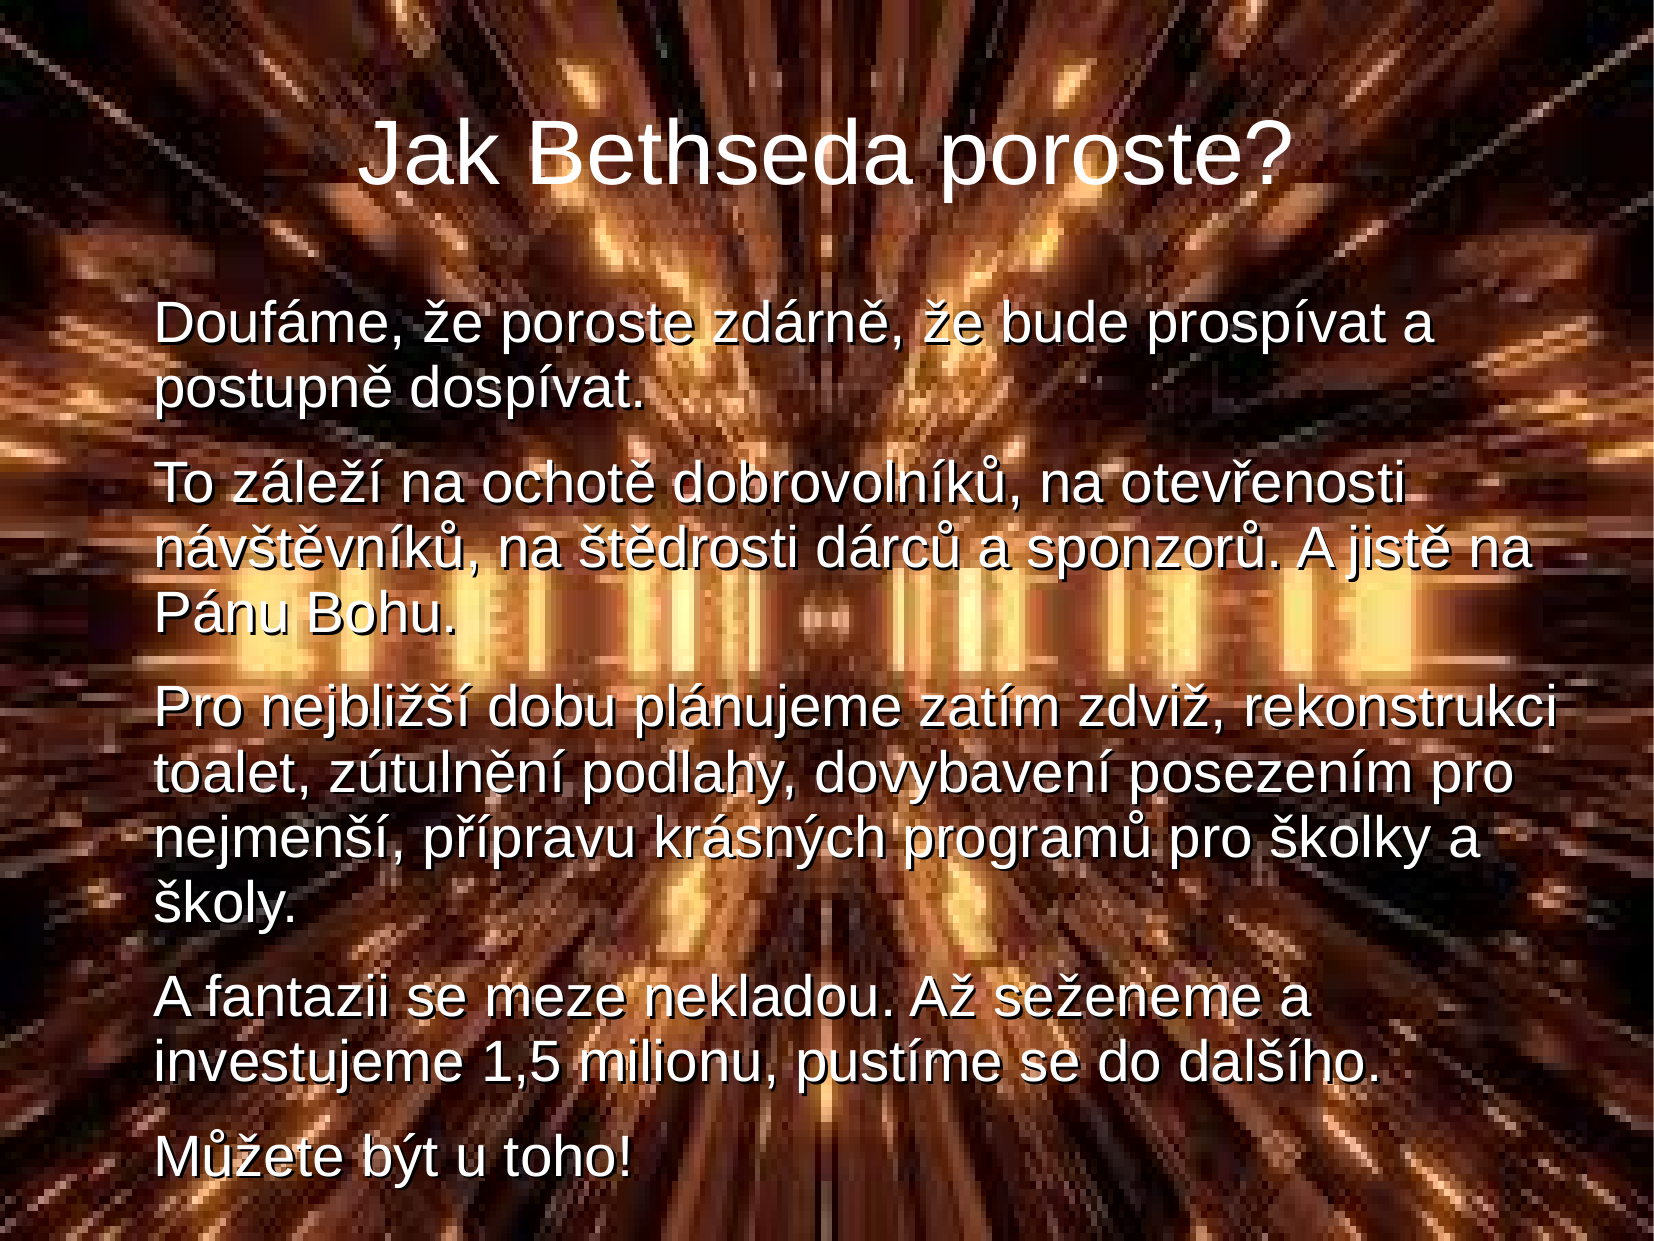

# Jak Bethseda poroste?
Doufáme, že poroste zdárně, že bude prospívat a postupně dospívat.
To záleží na ochotě dobrovolníků, na otevřenosti návštěvníků, na štědrosti dárců a sponzorů. A jistě na Pánu Bohu.
Pro nejbližší dobu plánujeme zatím zdviž, rekonstrukci toalet, zútulnění podlahy, dovybavení posezením pro nejmenší, přípravu krásných programů pro školky a školy.
A fantazii se meze nekladou. Až seženeme a investujeme 1,5 milionu, pustíme se do dalšího.
Můžete být u toho!